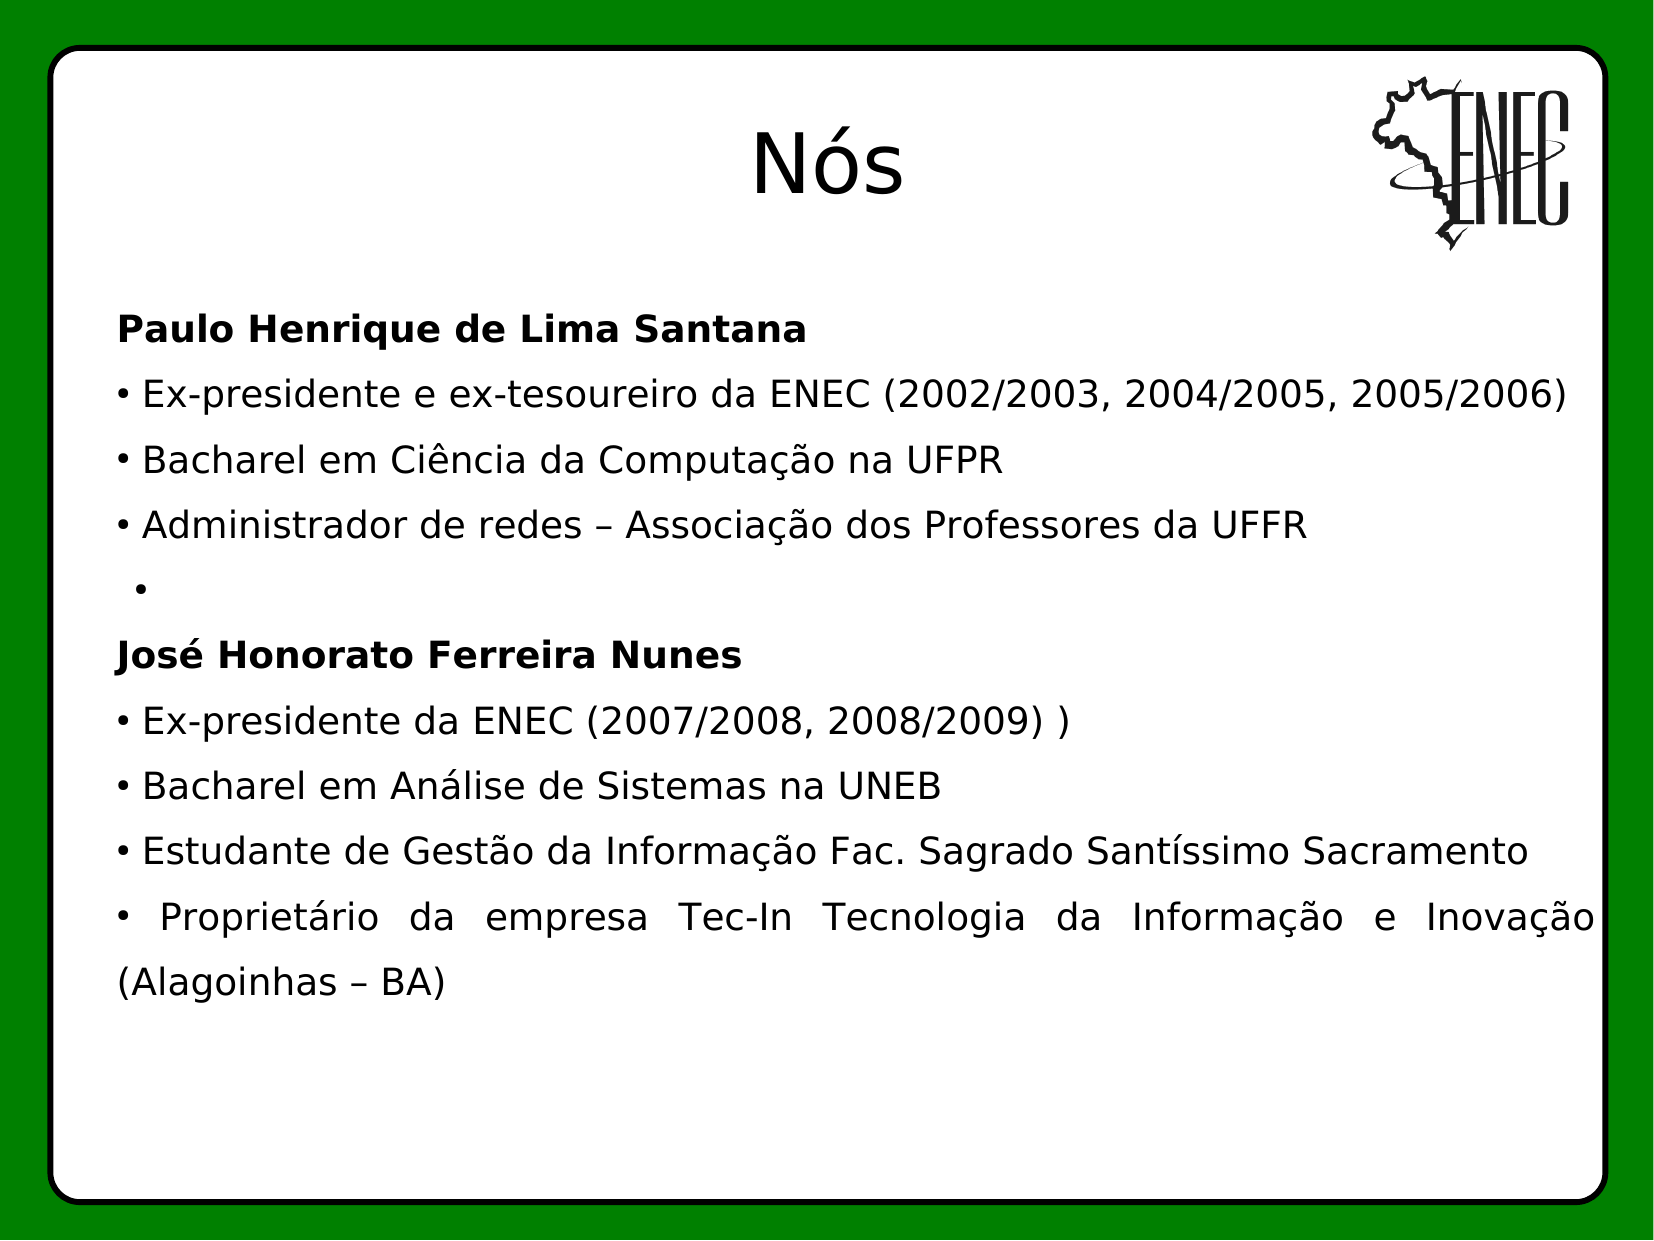

Nós
# Paulo Henrique de Lima Santana
 Ex-presidente e ex-tesoureiro da ENEC (2002/2003, 2004/2005, 2005/2006)
 Bacharel em Ciência da Computação na UFPR
 Administrador de redes – Associação dos Professores da UFFR
José Honorato Ferreira Nunes
 Ex-presidente da ENEC (2007/2008, 2008/2009) )
 Bacharel em Análise de Sistemas na UNEB
 Estudante de Gestão da Informação Fac. Sagrado Santíssimo Sacramento
 Proprietário da empresa Tec-In Tecnologia da Informação e Inovação (Alagoinhas – BA)